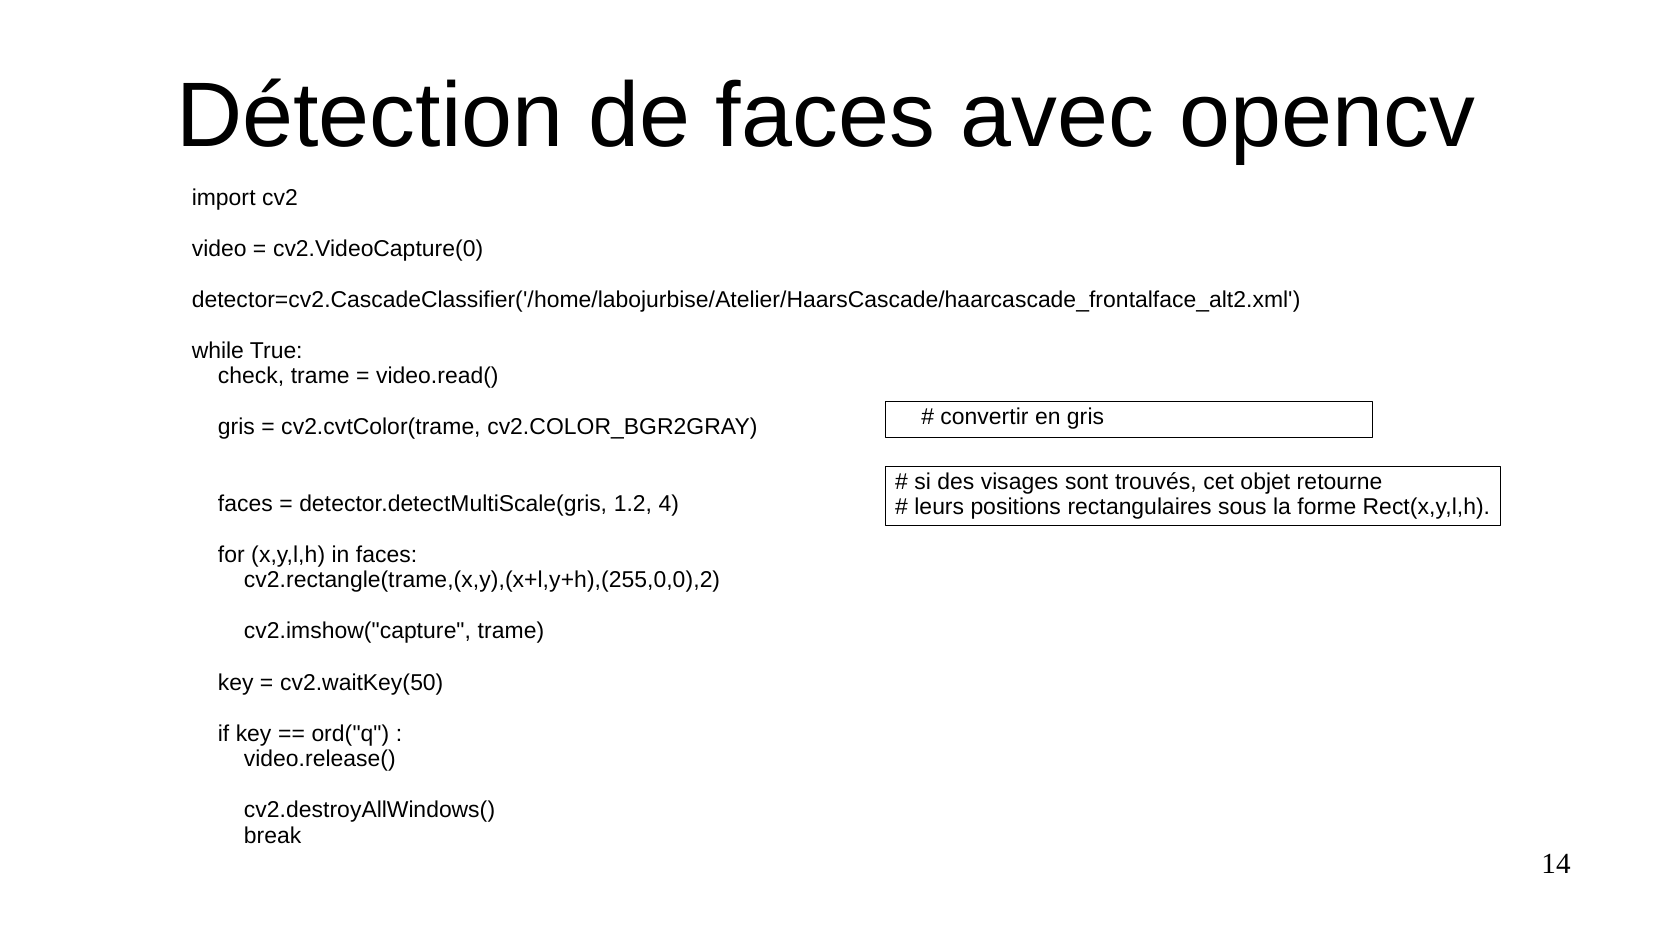

# Détection de faces avec opencv
import cv2
video = cv2.VideoCapture(0)
detector=cv2.CascadeClassifier('/home/labojurbise/Atelier/HaarsCascade/haarcascade_frontalface_alt2.xml')
while True:
 check, trame = video.read()
 gris = cv2.cvtColor(trame, cv2.COLOR_BGR2GRAY)
 faces = detector.detectMultiScale(gris, 1.2, 4)
 for (x,y,l,h) in faces:
 cv2.rectangle(trame,(x,y),(x+l,y+h),(255,0,0),2)
 cv2.imshow("capture", trame)
 key = cv2.waitKey(50)
 if key == ord("q") :
 video.release()
 cv2.destroyAllWindows()
 break
 # convertir en gris
# si des visages sont trouvés, cet objet retourne
# leurs positions rectangulaires sous la forme Rect(x,y,l,h).
14